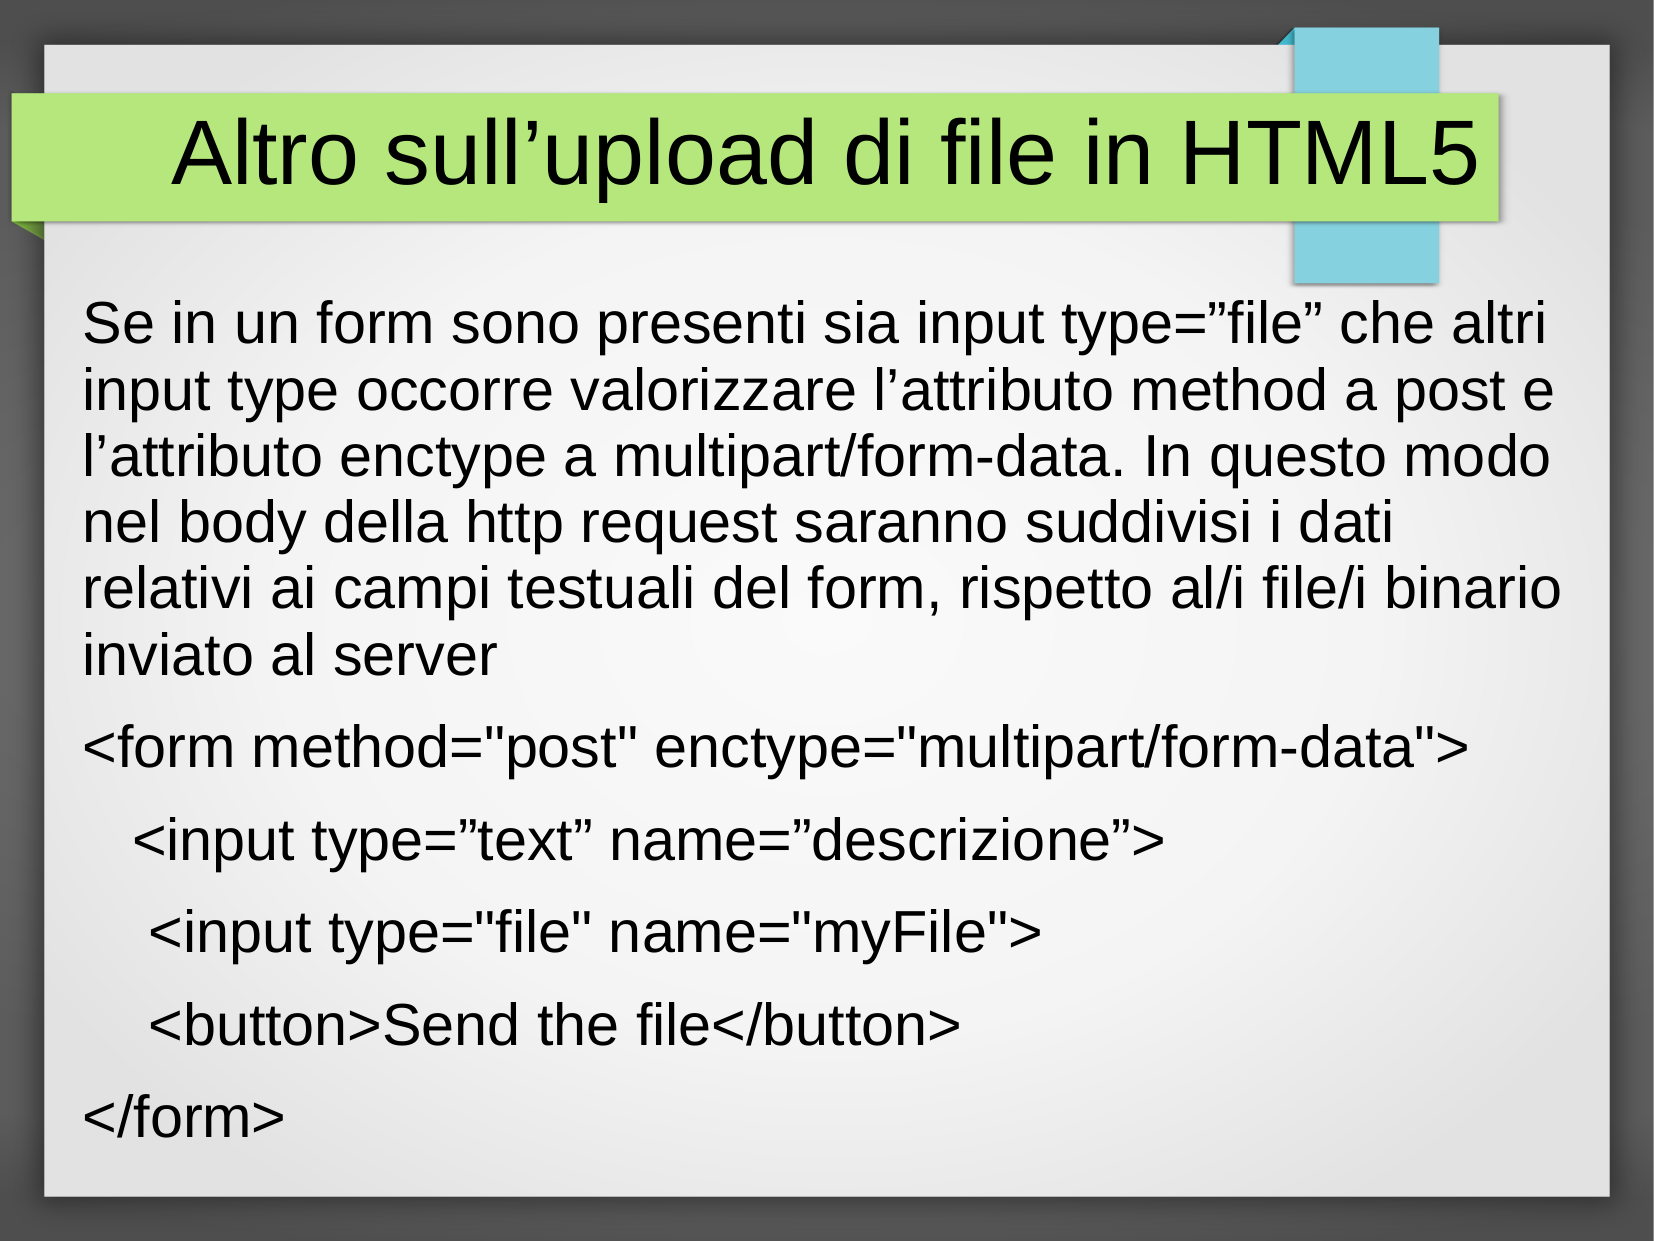

# Altro sull’upload di file in HTML5
Se in un form sono presenti sia input type=”file” che altri input type occorre valorizzare l’attributo method a post e l’attributo enctype a multipart/form-data. In questo modo nel body della http request saranno suddivisi i dati relativi ai campi testuali del form, rispetto al/i file/i binario inviato al server
<form method="post" enctype="multipart/form-data">
 <input type=”text” name=”descrizione”>
 <input type="file" name="myFile">
 <button>Send the file</button>
</form>